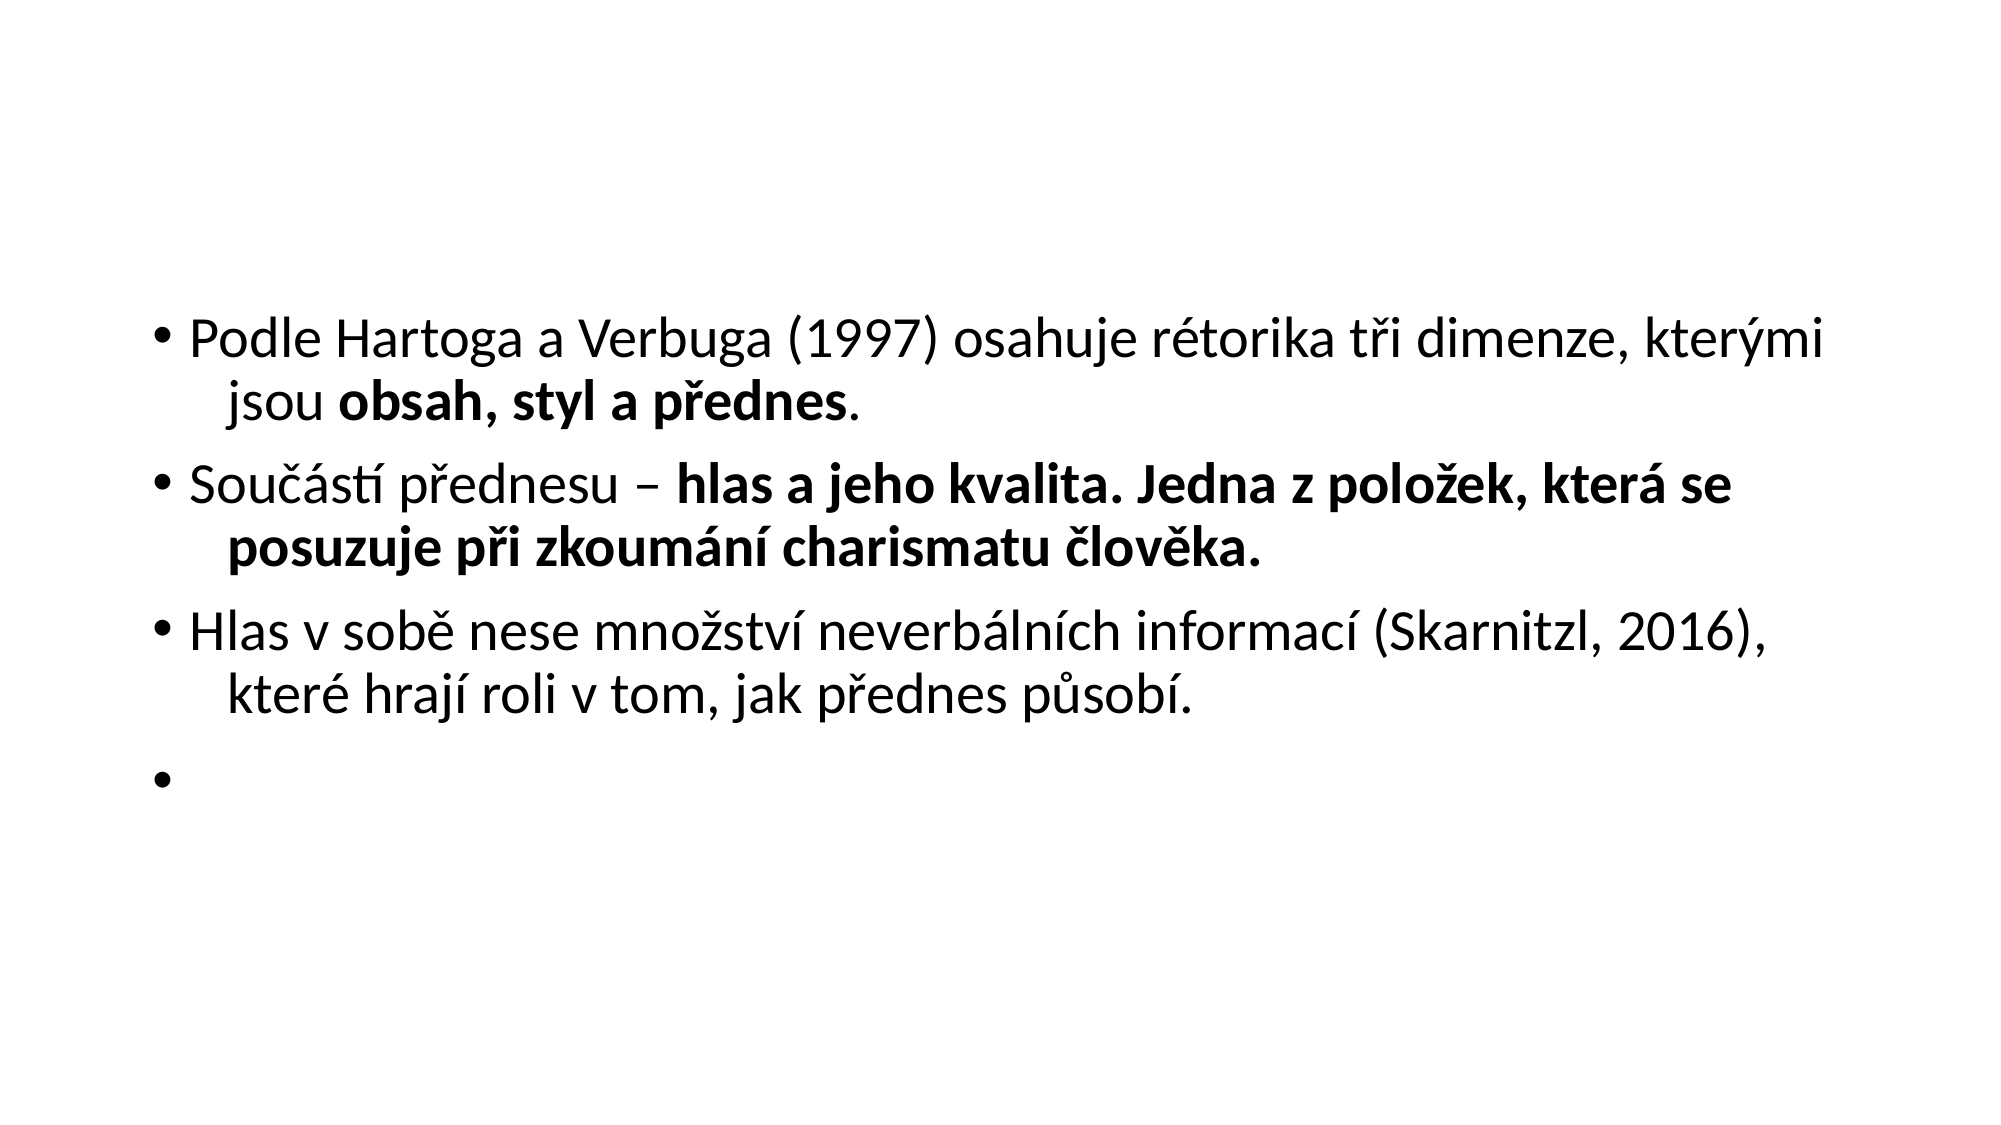

#
Podle Hartoga a Verbuga (1997) osahuje rétorika tři dimenze, kterými jsou obsah, styl a přednes.
Součástí přednesu – hlas a jeho kvalita. Jedna z položek, která se posuzuje při zkoumání charismatu člověka.
Hlas v sobě nese množství neverbálních informací (Skarnitzl, 2016), které hrají roli v tom, jak přednes působí.